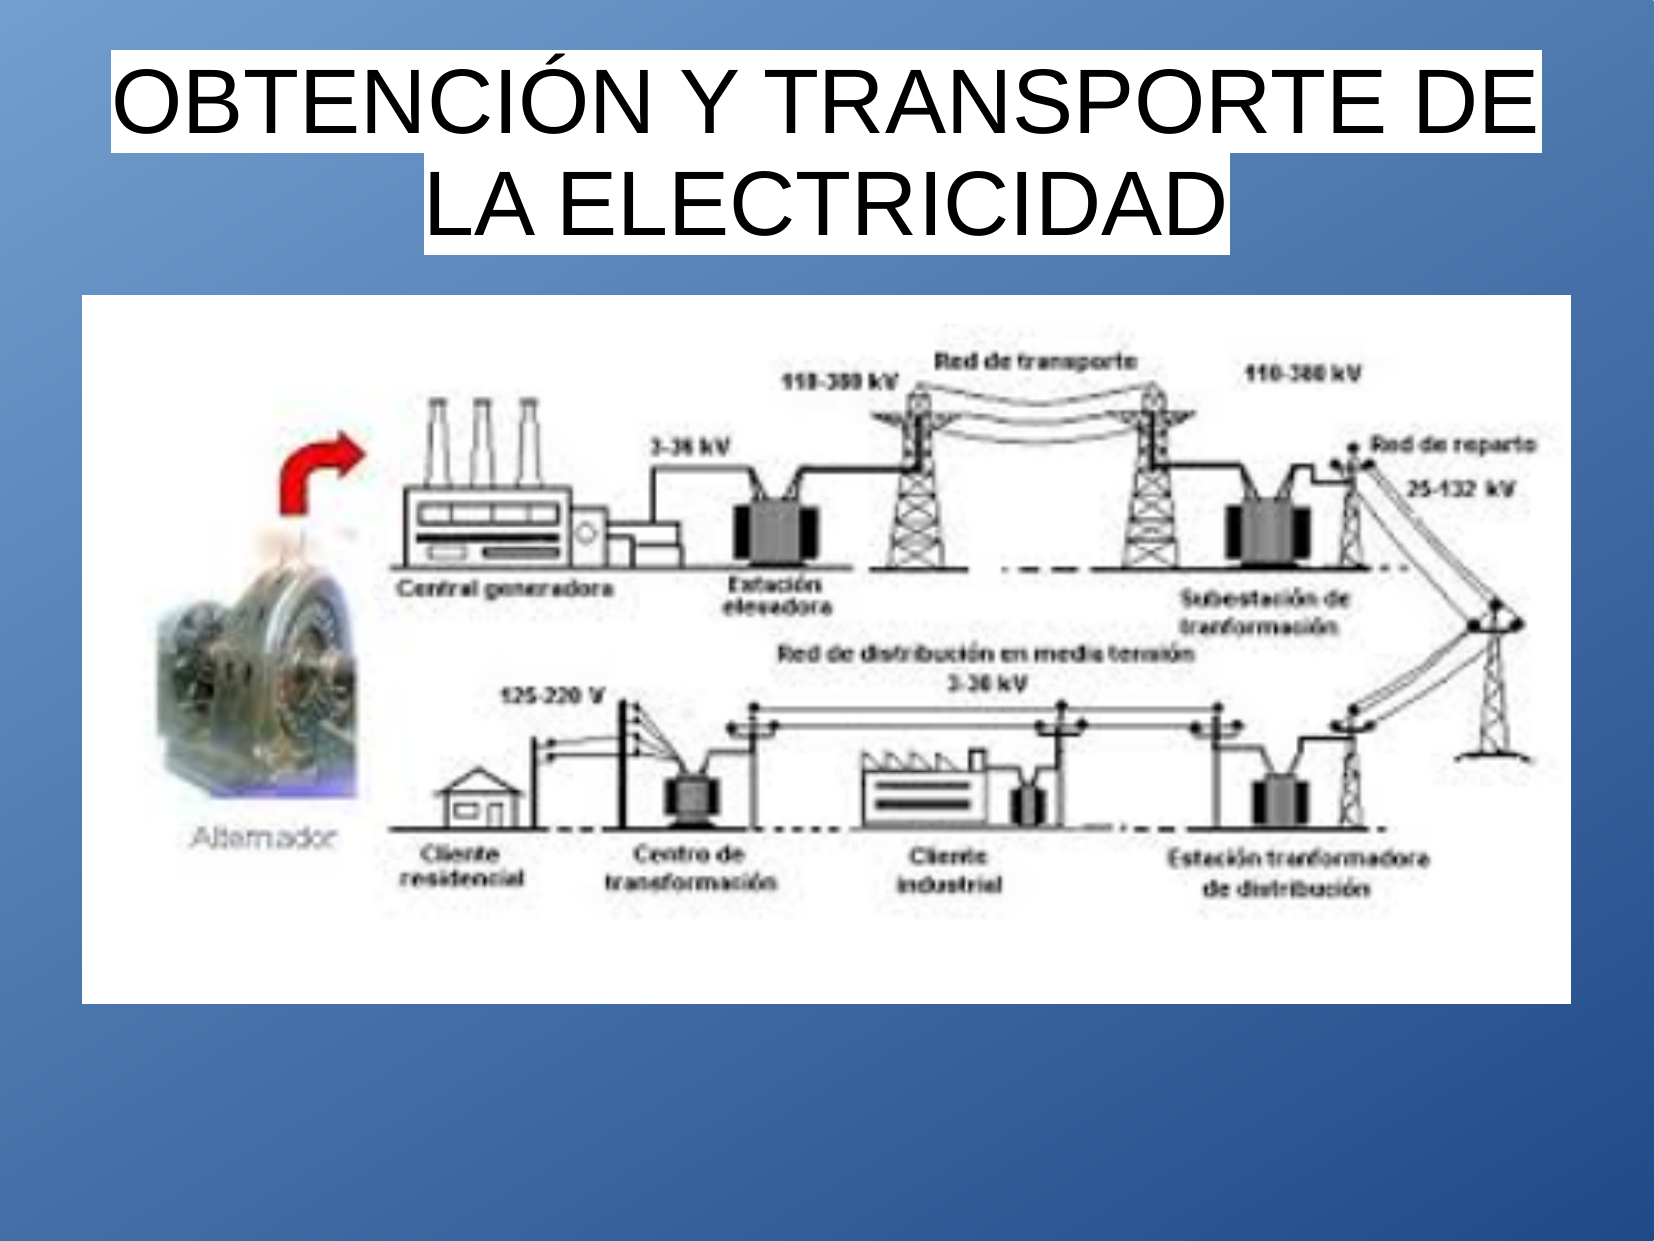

# OBTENCIÓN Y TRANSPORTE DE LA ELECTRICIDAD